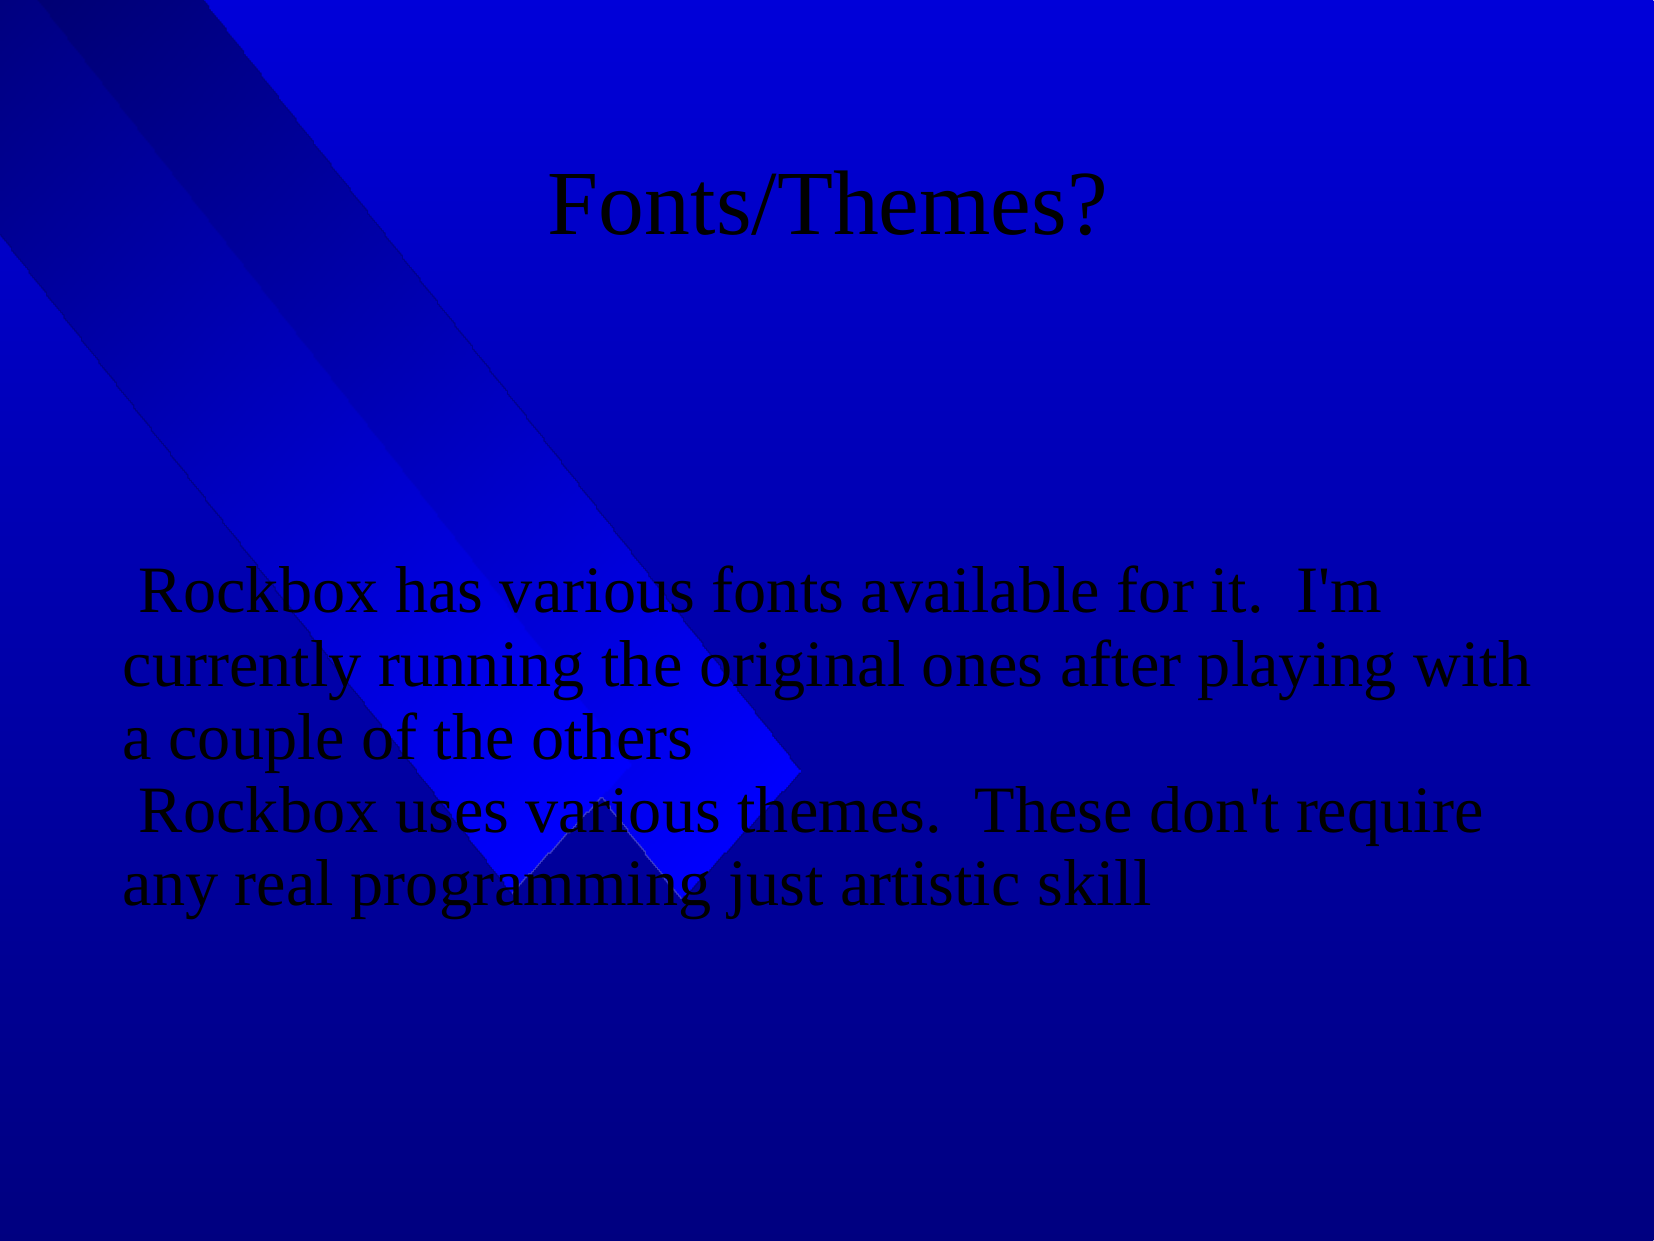

# Fonts/Themes?
 Rockbox has various fonts available for it. I'm currently running the original ones after playing with a couple of the others
 Rockbox uses various themes. These don't require any real programming just artistic skill